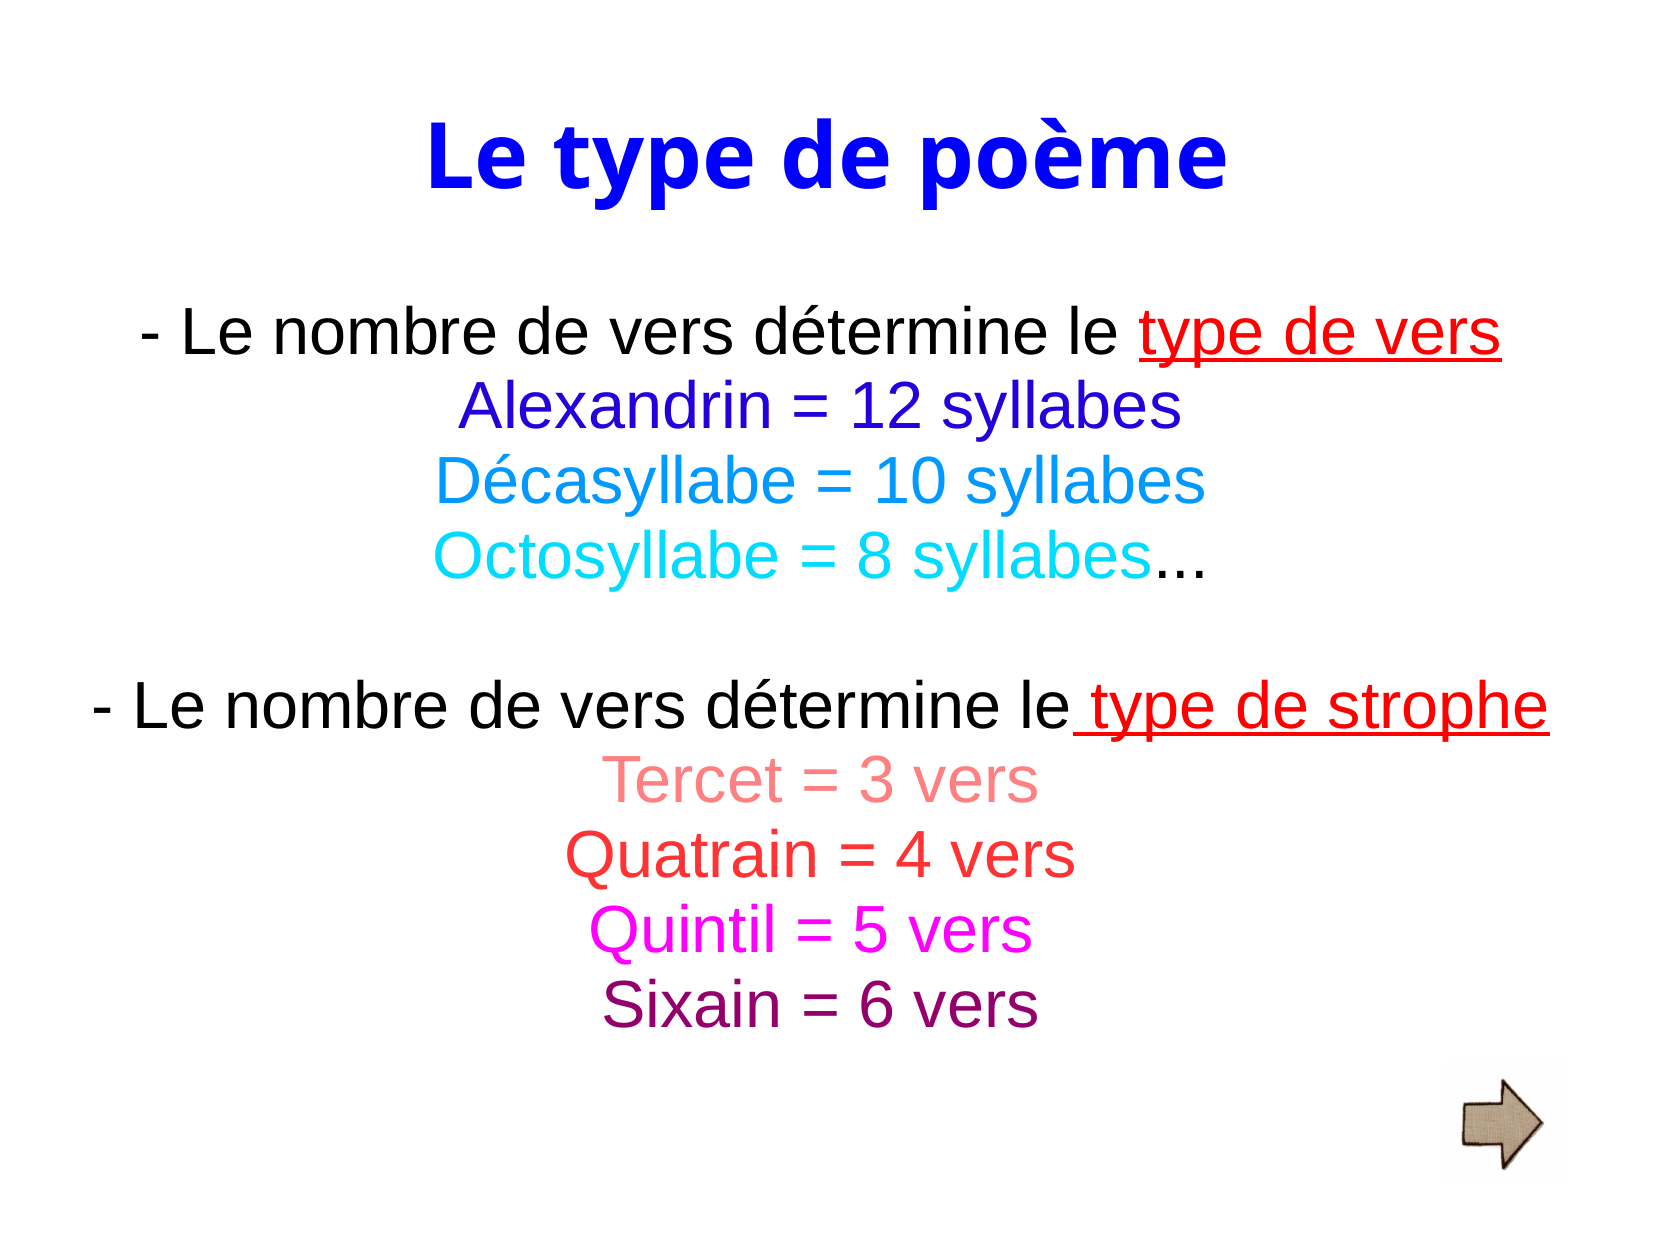

# Le type de poème
- Le nombre de vers détermine le type de vers
Alexandrin = 12 syllabes
Décasyllabe = 10 syllabes
Octosyllabe = 8 syllabes...
- Le nombre de vers détermine le type de strophe
Tercet = 3 vers
Quatrain = 4 vers
Quintil = 5 vers
Sixain = 6 vers